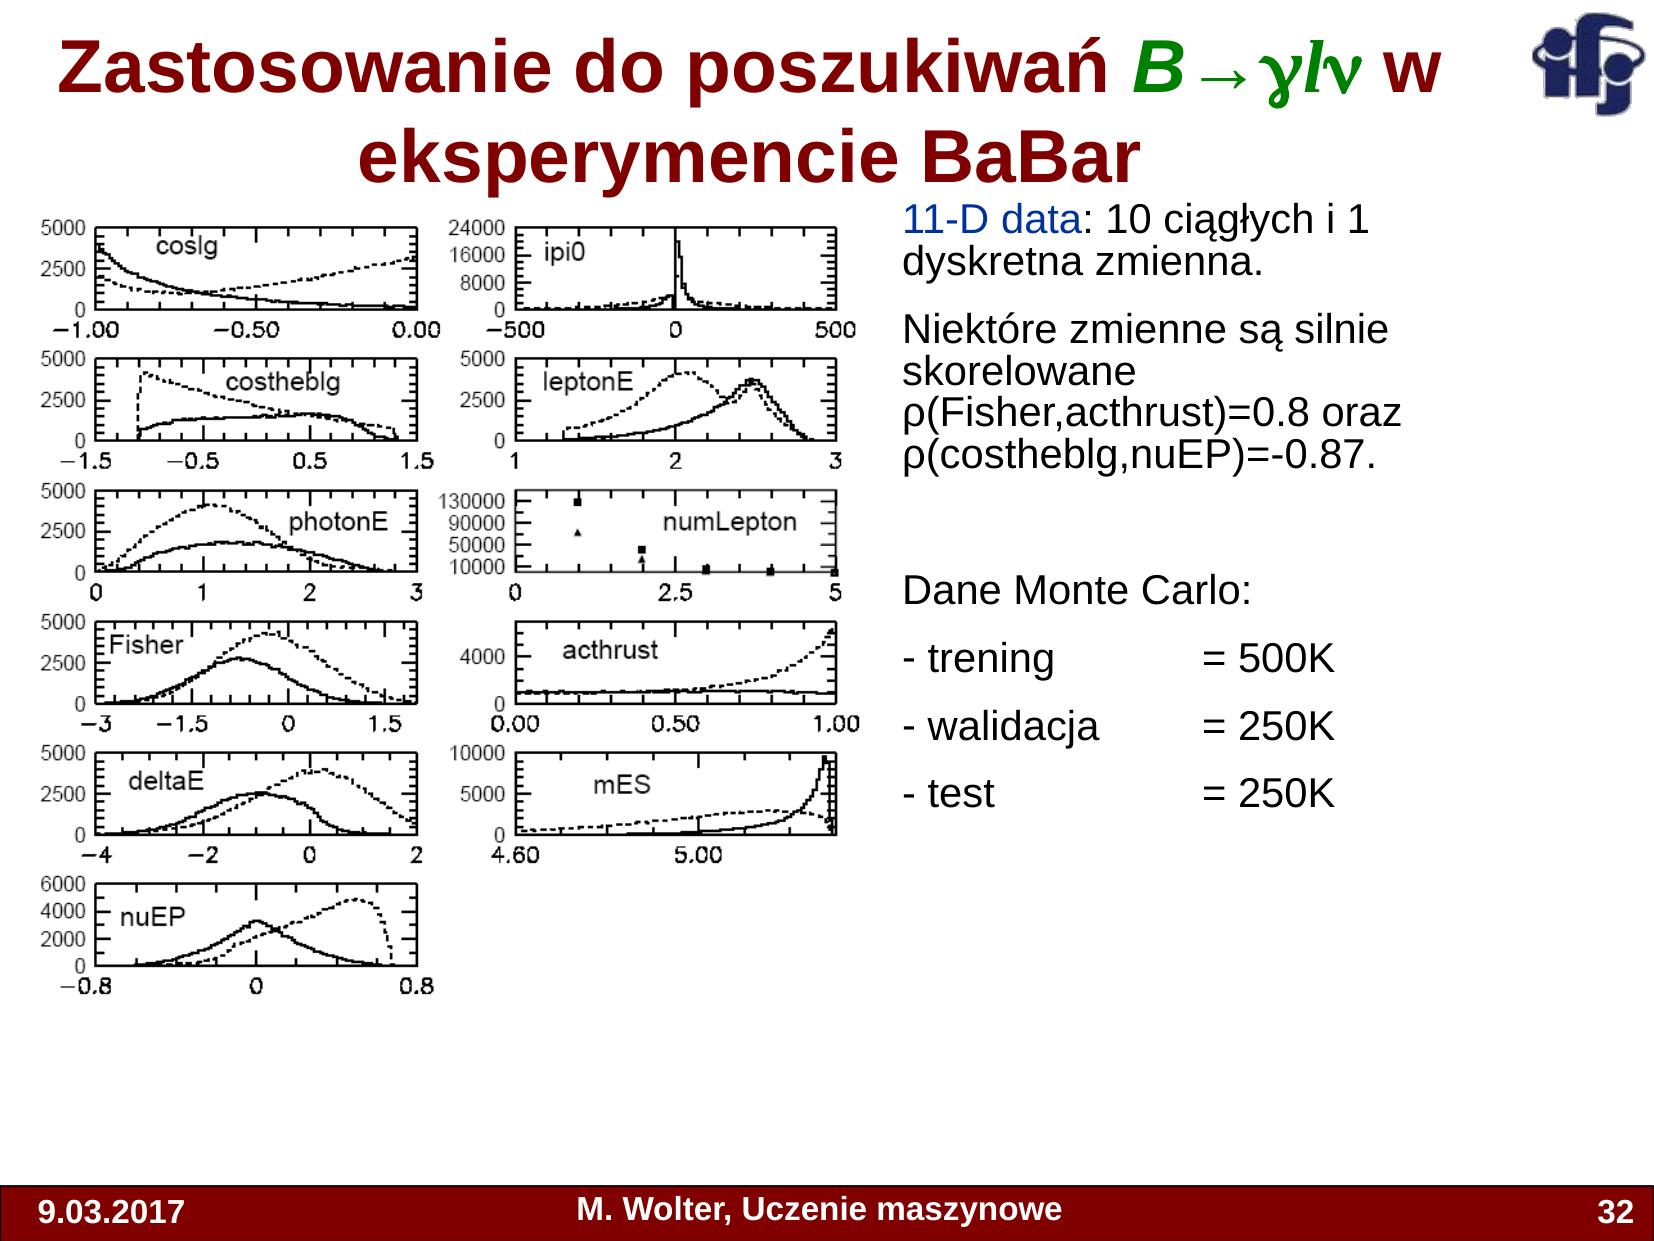

# Zastosowanie do poszukiwań B→l w eksperymencie BaBar
11-D data: 10 ciągłych i 1 dyskretna zmienna.
Niektóre zmienne są silnie skorelowane ρ(Fisher,acthrust)=0.8 oraz ρ(costheblg,nuEP)=-0.87.
Dane Monte Carlo:
 trening 	= 500K
 walidacja 	= 250K
 test 		= 250K
9.03.2017
Machine Learning, M. Wolter